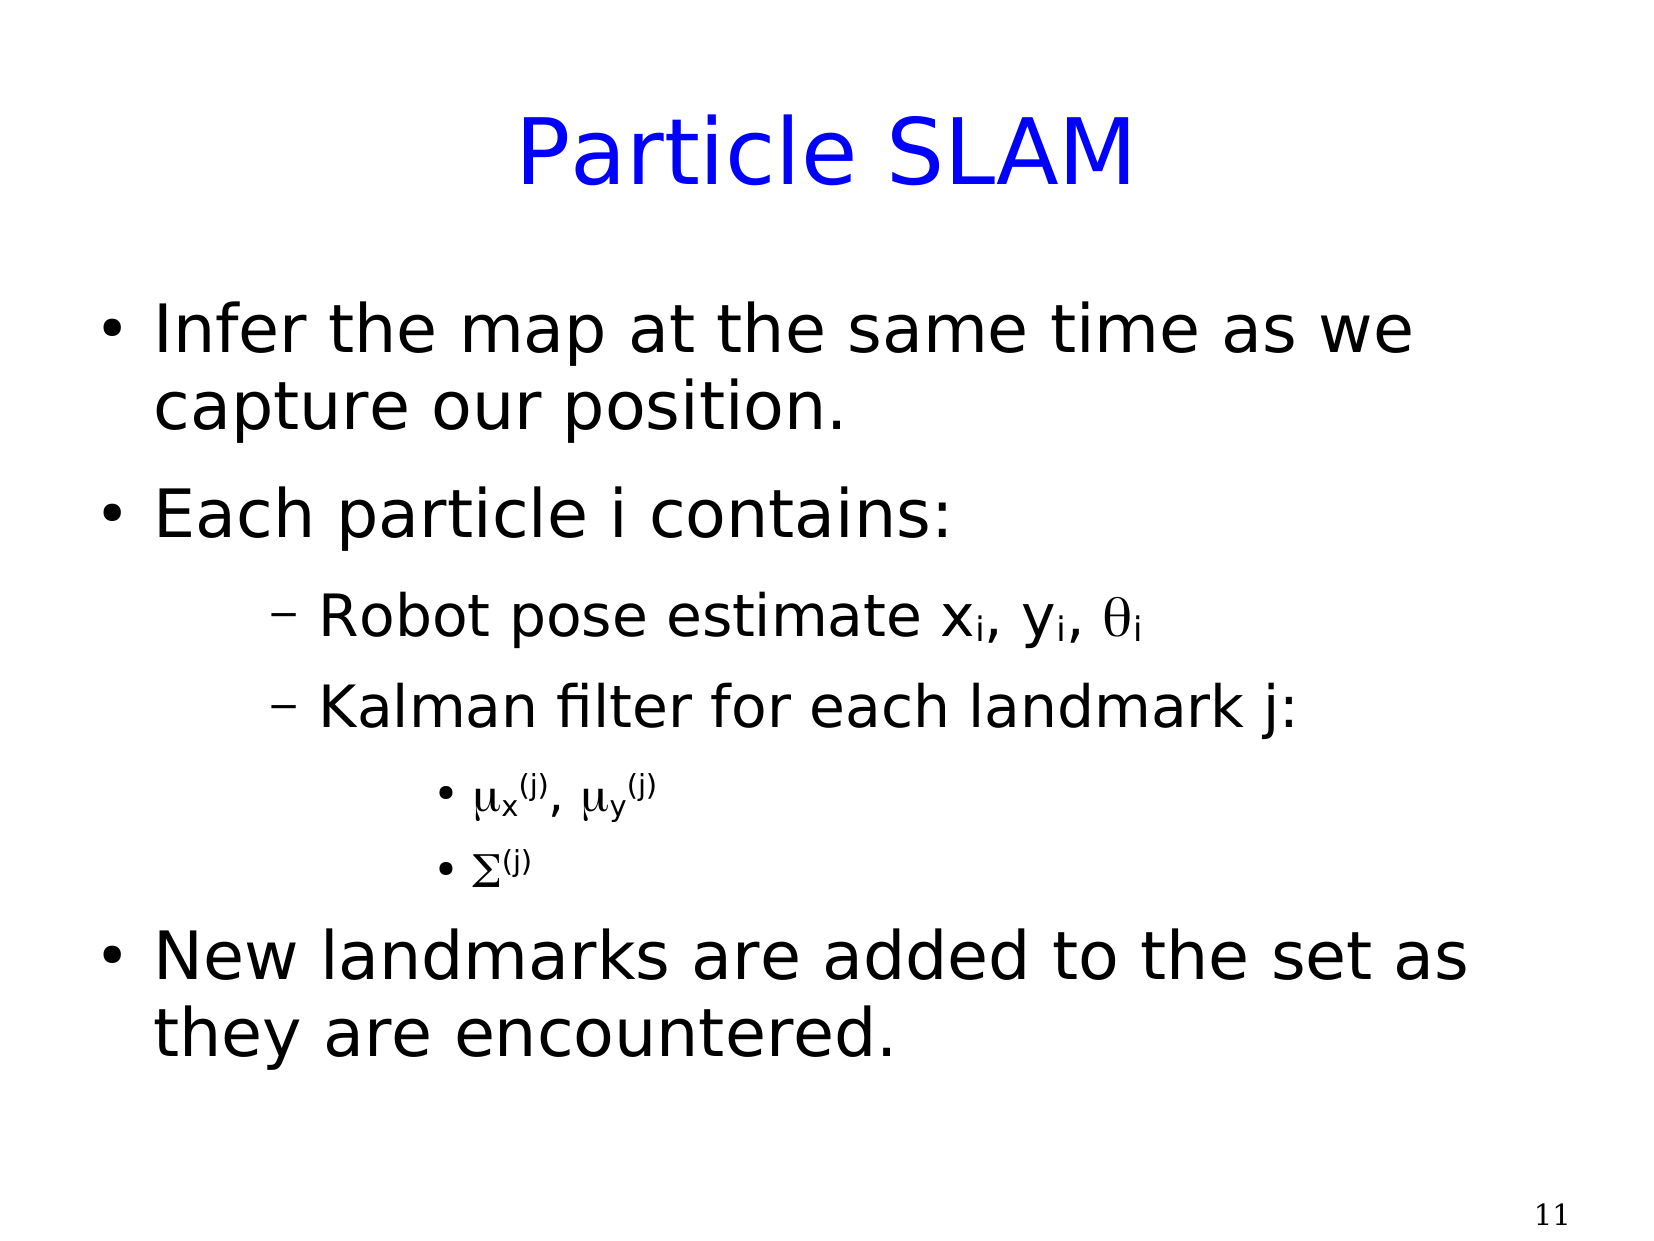

# Particle SLAM
Infer the map at the same time as we capture our position.
Each particle i contains:
Robot pose estimate xi, yi, qi
Kalman filter for each landmark j:
mx(j), my(j)
S(j)
New landmarks are added to the set as they are encountered.
11